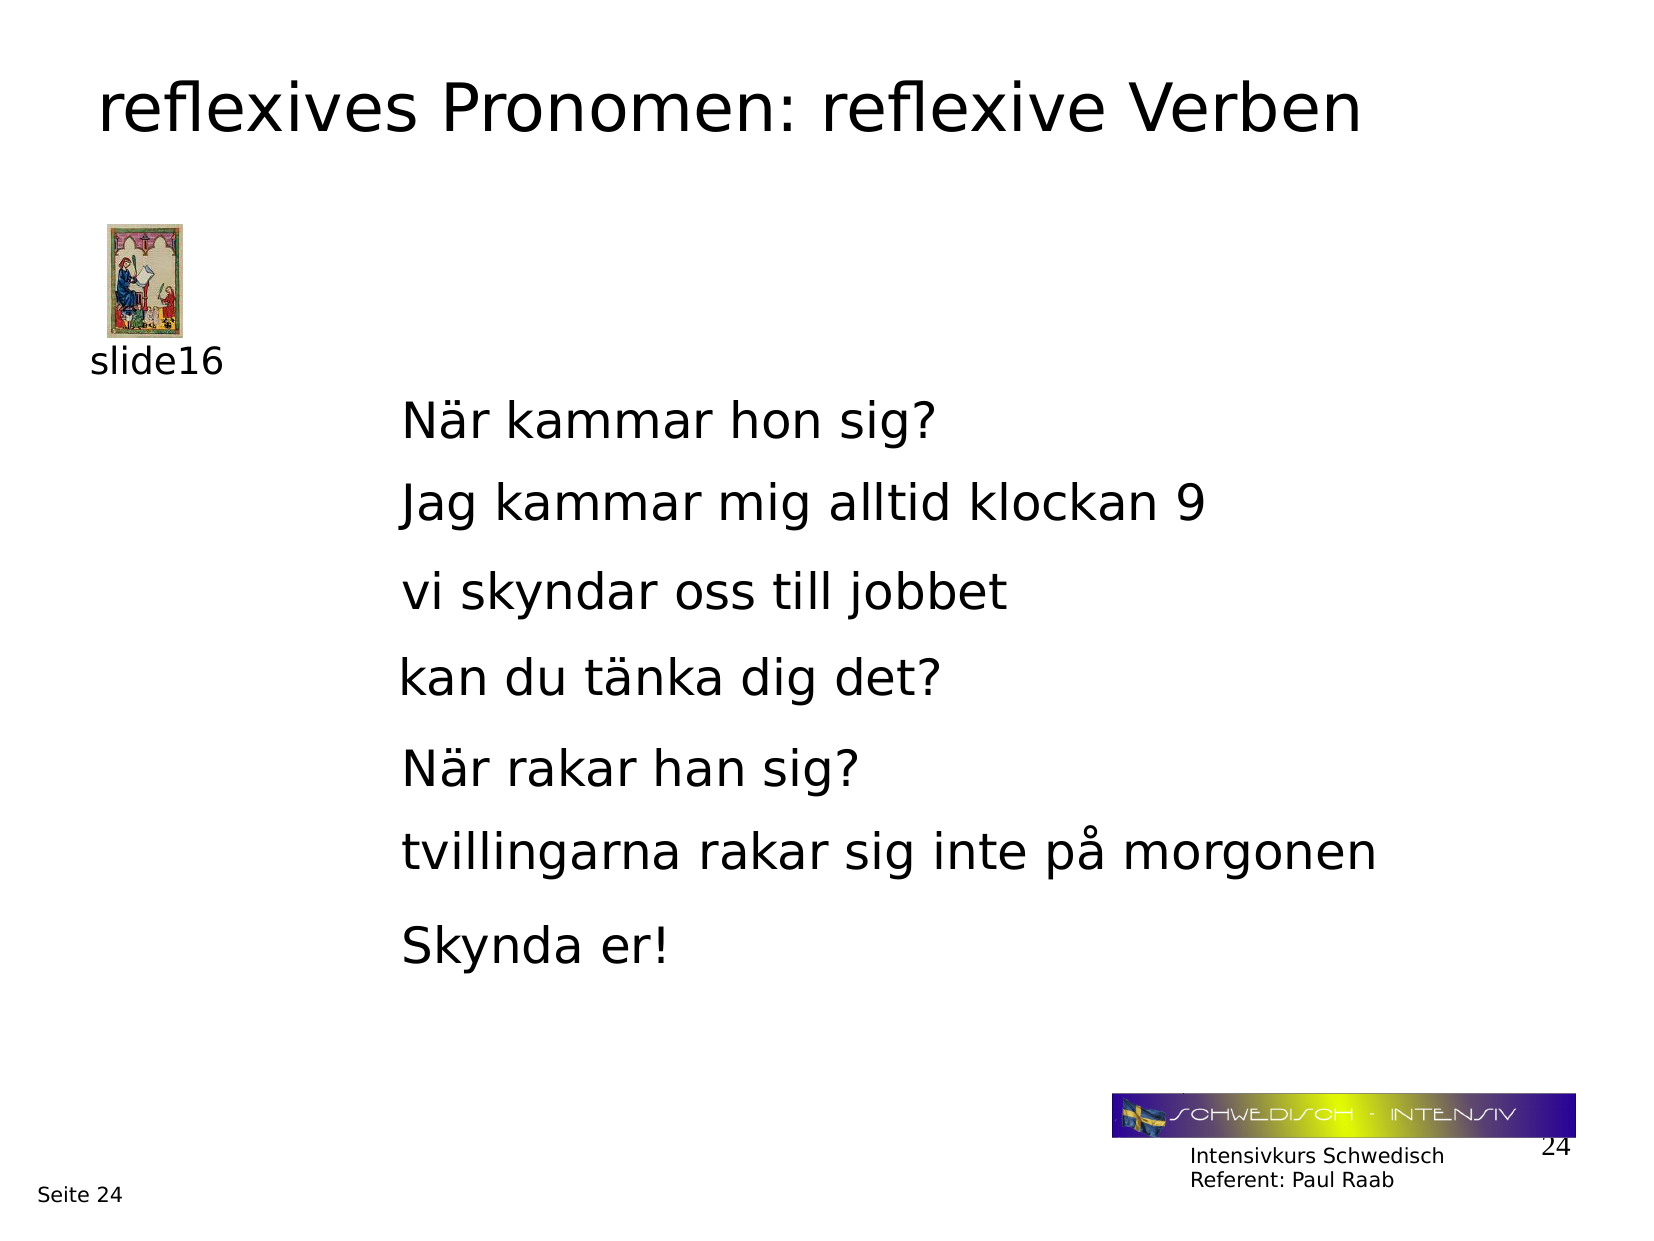

reflexives Pronomen: reflexive Verben
slide16
När kammar hon sig?
Jag kammar mig alltid klockan 9
vi skyndar oss till jobbet
kan du tänka dig det?
När rakar han sig?
tvillingarna rakar sig inte på morgonen
Skynda er!